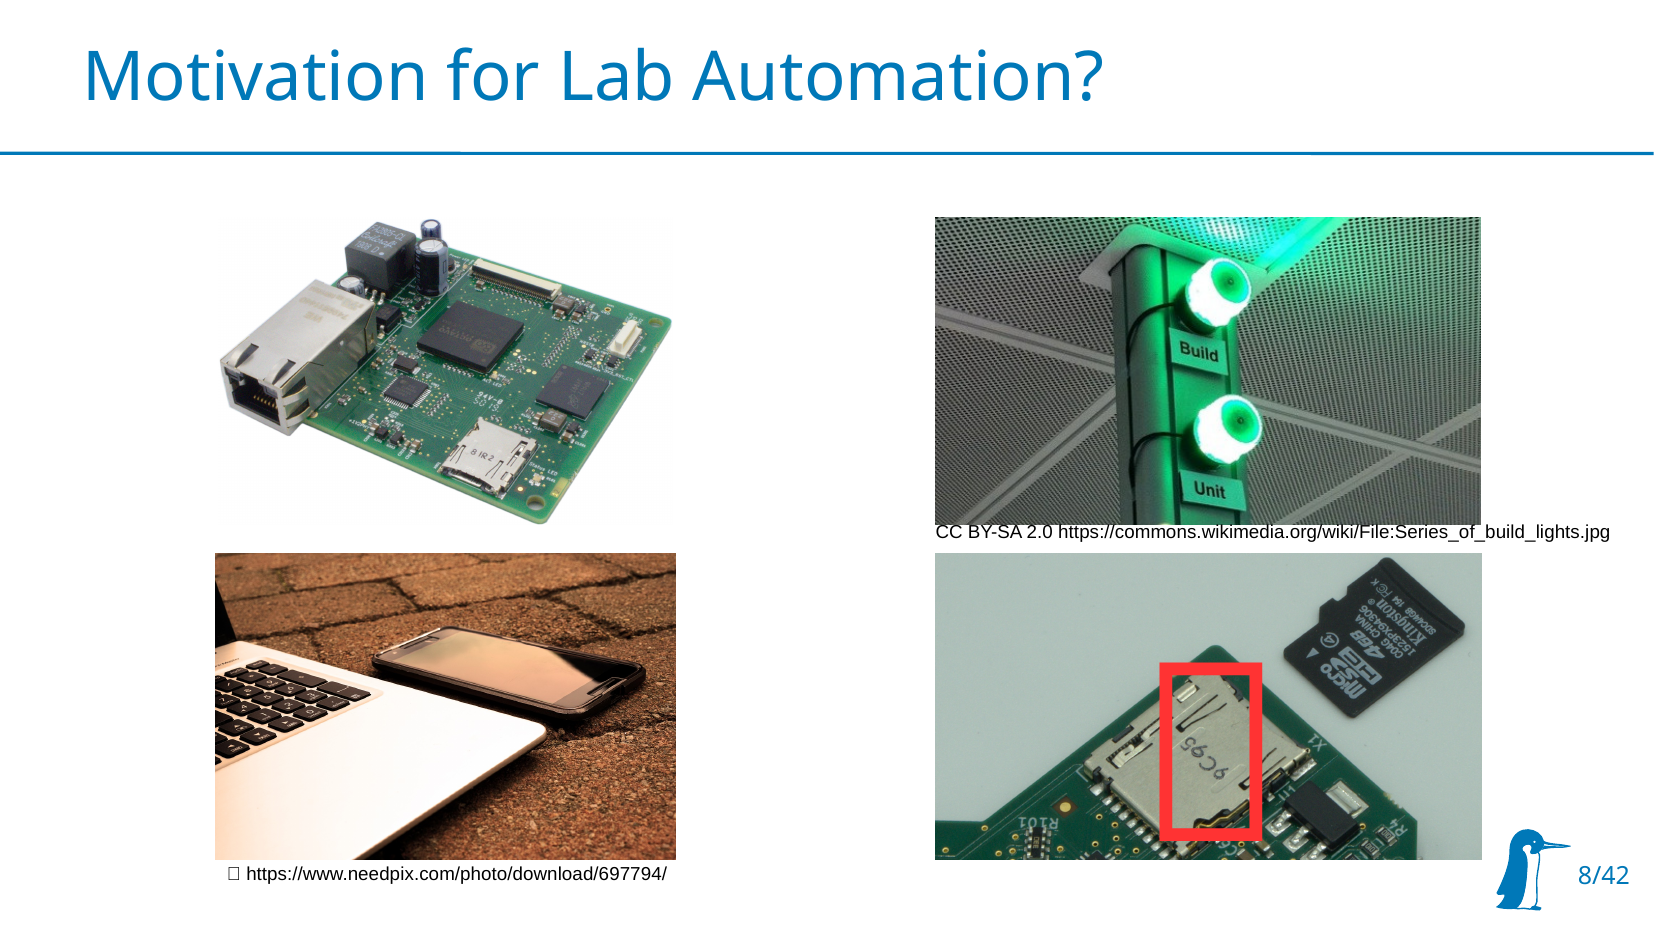

# Motivation for Lab Automation?
CC BY-SA 2.0 https://commons.wikimedia.org/wiki/File:Series_of_build_lights.jpg

 https://www.needpix.com/photo/download/697794/
8